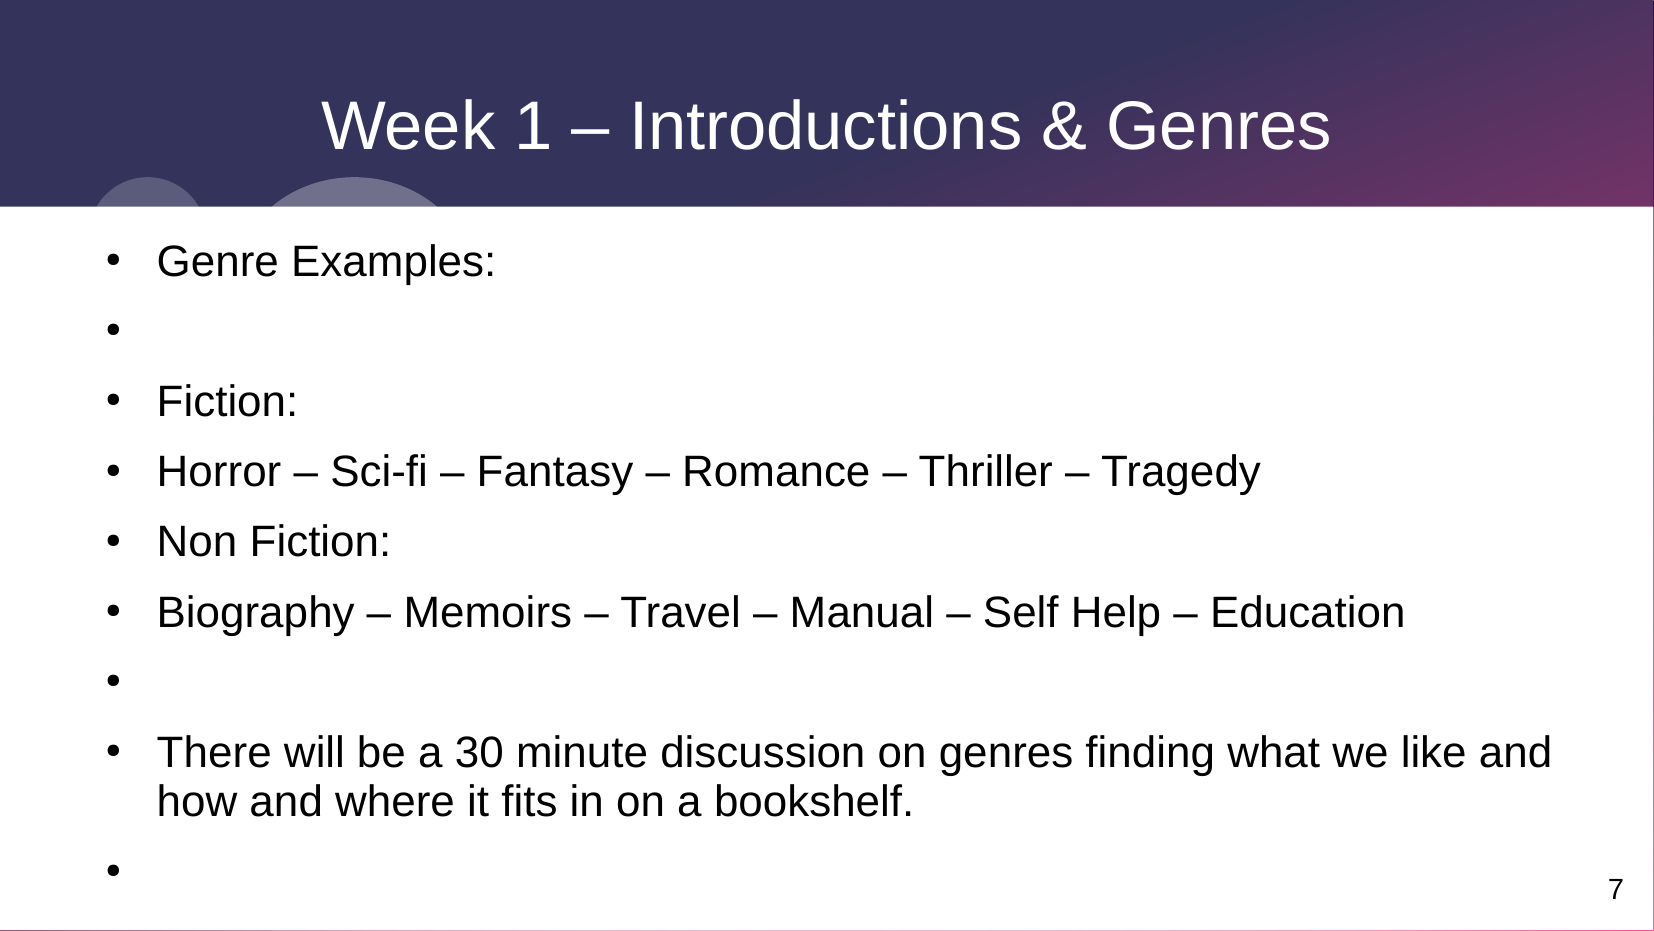

# Week 1 – Introductions & Genres
Genre Examples:
Fiction:
Horror – Sci-fi – Fantasy – Romance – Thriller – Tragedy
Non Fiction:
Biography – Memoirs – Travel – Manual – Self Help – Education
There will be a 30 minute discussion on genres finding what we like and how and where it fits in on a bookshelf.
7